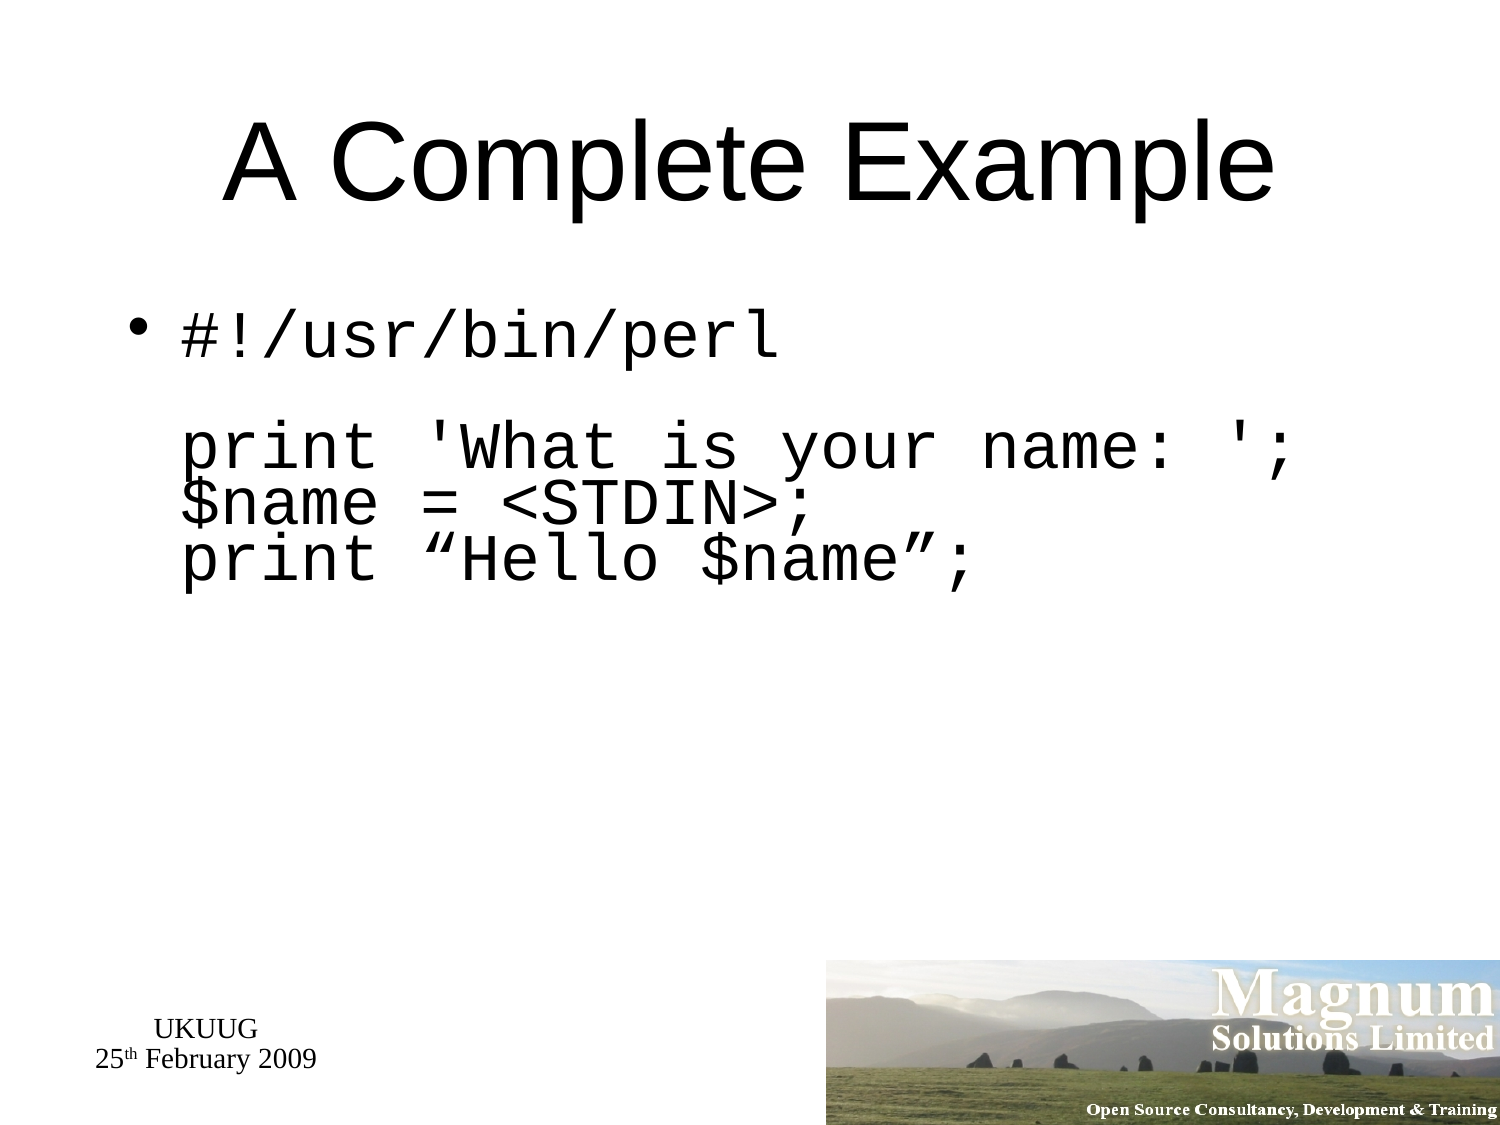

# A Complete Example
#!/usr/bin/perl
print 'What is your name: ';
$name = <STDIN>;
print “Hello $name”;
47